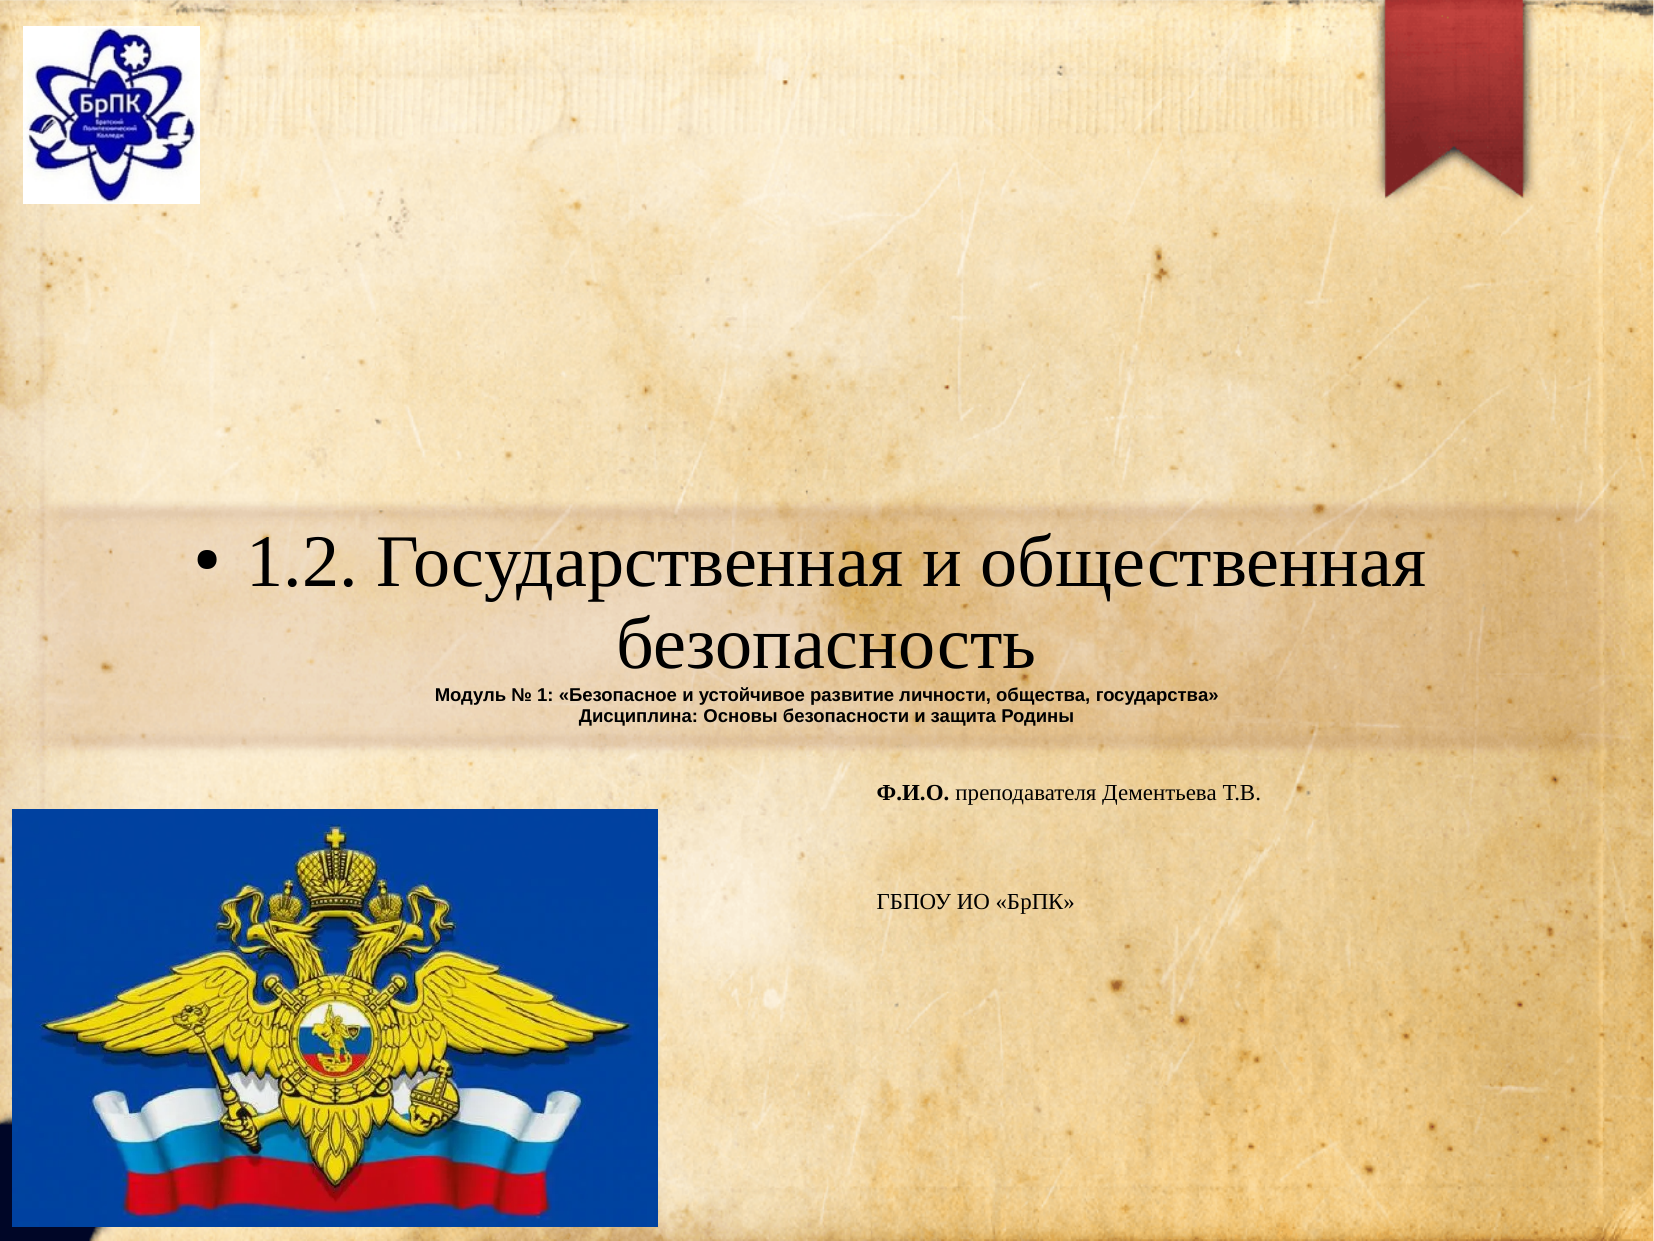

# 1.2. Государственная и общественная безопасность Модуль № 1: «Безопасное и устойчивое развитие личности, общества, государства» Дисциплина: Основы безопасности и защита Родины
Ф.И.О. преподавателя Дементьева Т.В.
ГБПОУ ИО «БрПК»